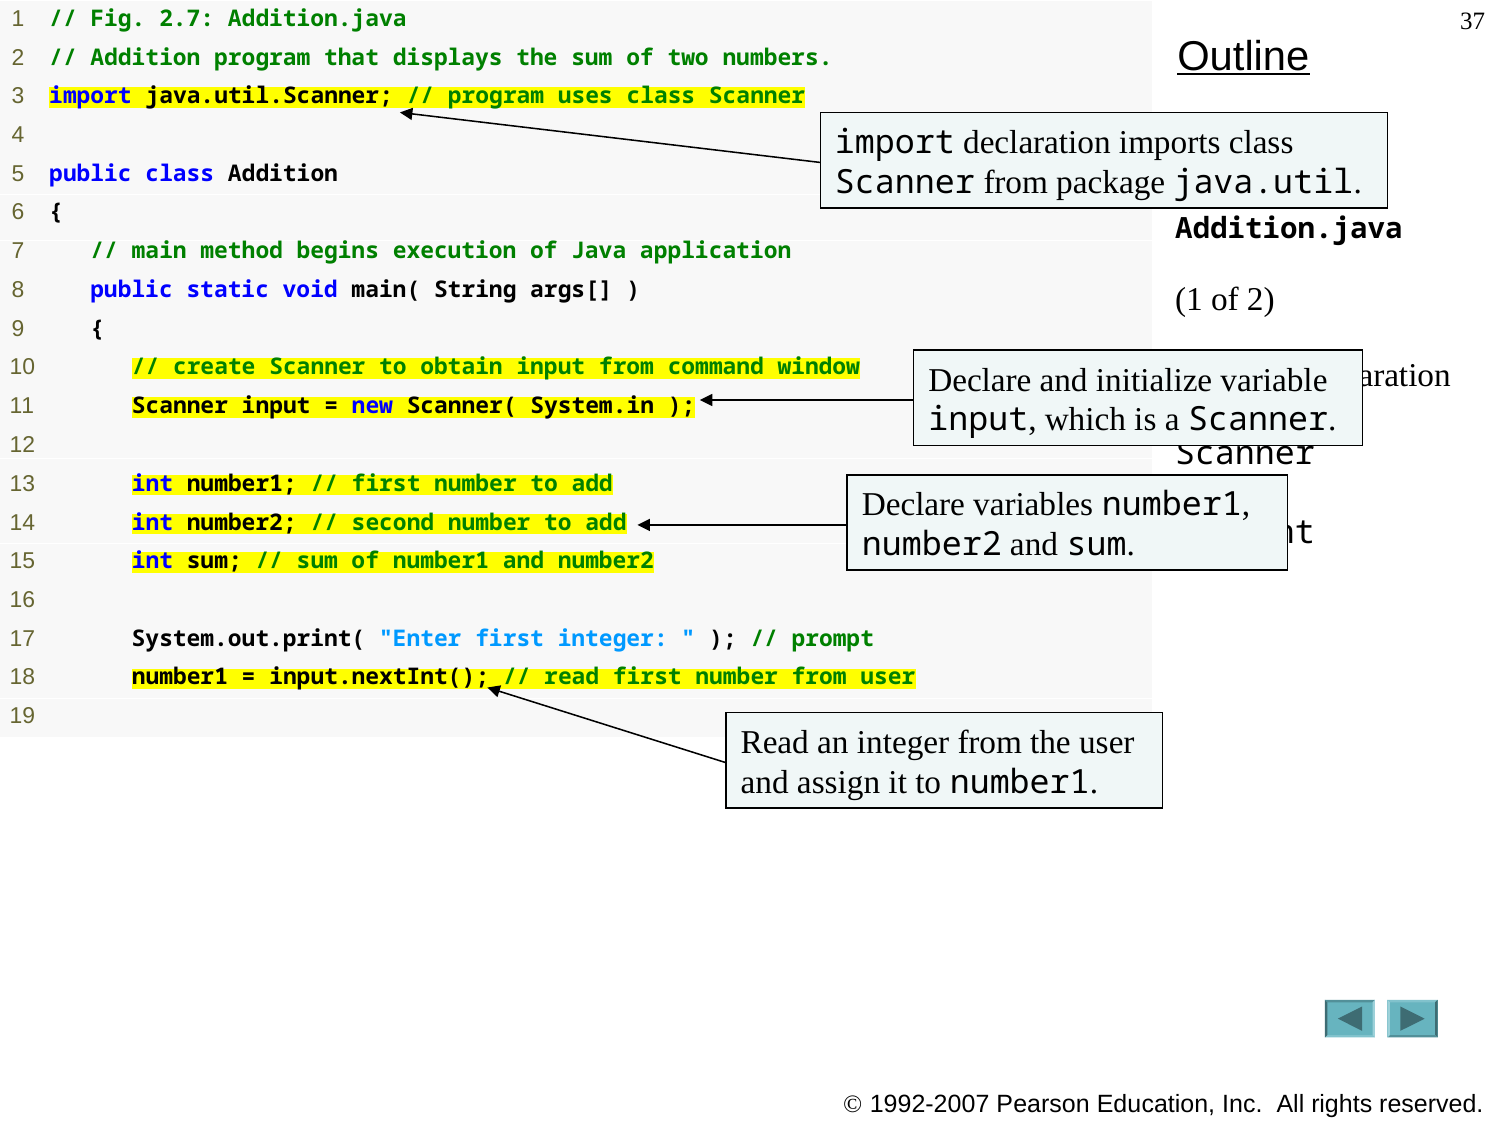

37
# Outline
import declaration imports class Scanner from package java.util.
Addition.java
(1 of 2)
import declaration
Scanner
nextInt
Declare and initialize variable input, which is a Scanner.
Declare variables number1, number2 and sum.
Read an integer from the user and assign it to number1.